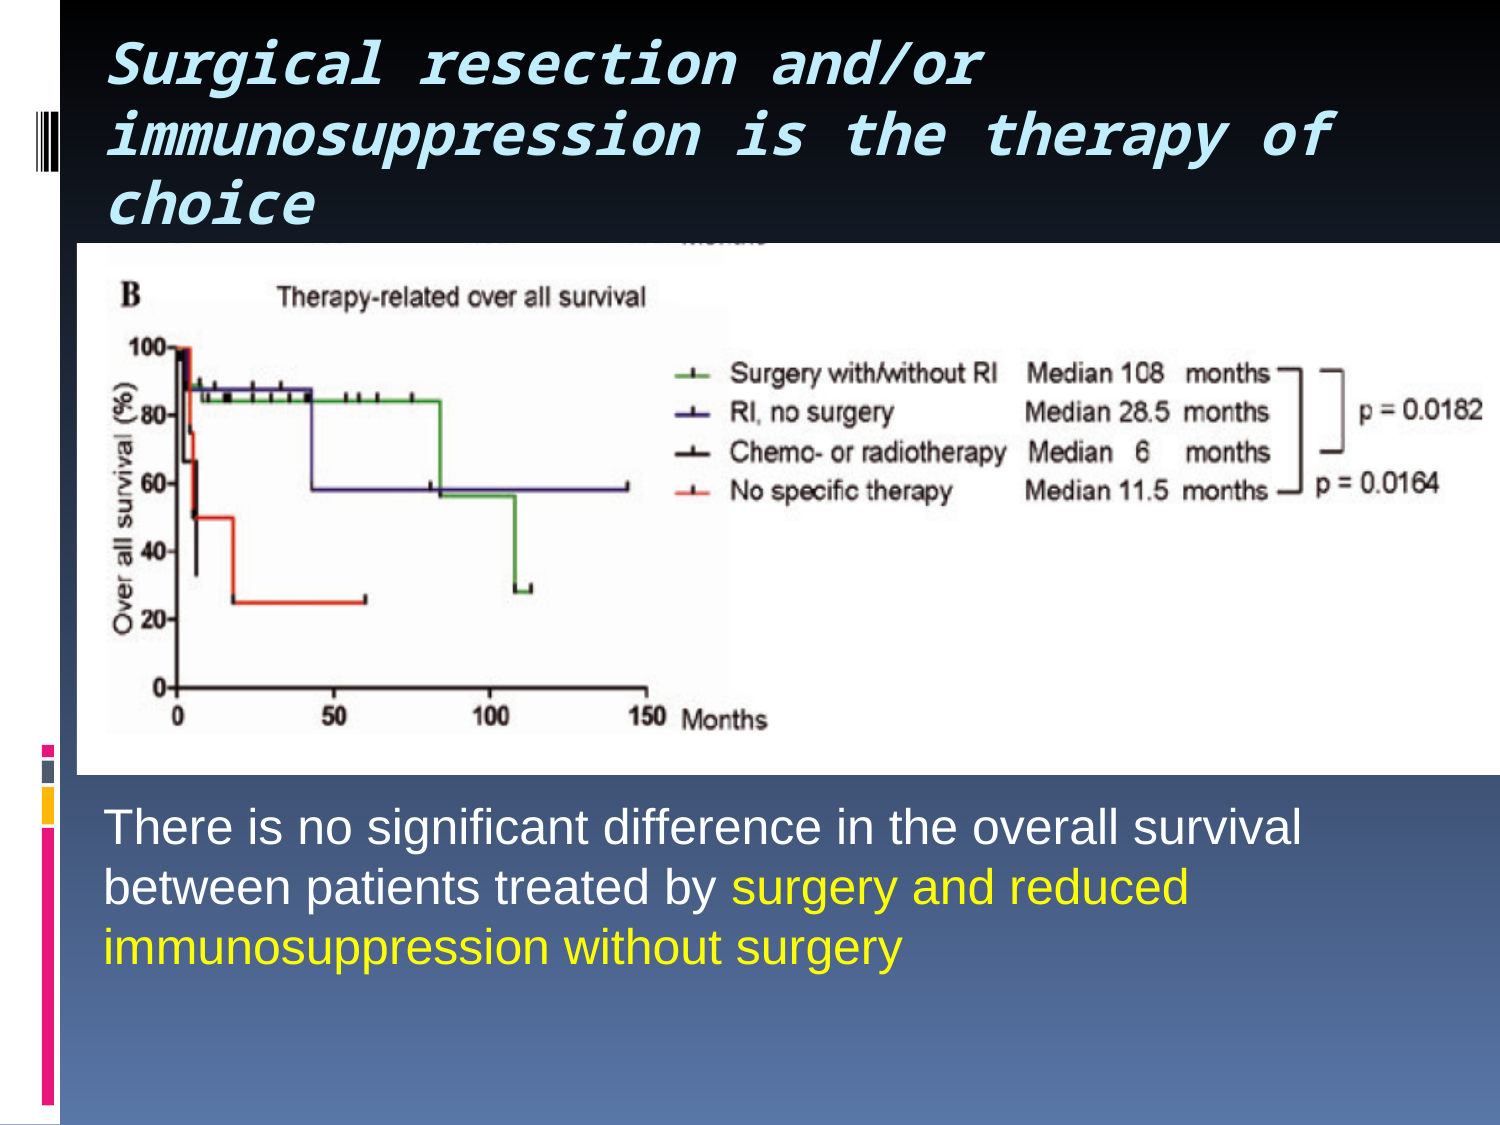

# Surgical resection and/or immunosuppression is the therapy of choice
There is no significant difference in the overall survival between patients treated by surgery and reduced immunosuppression without surgery